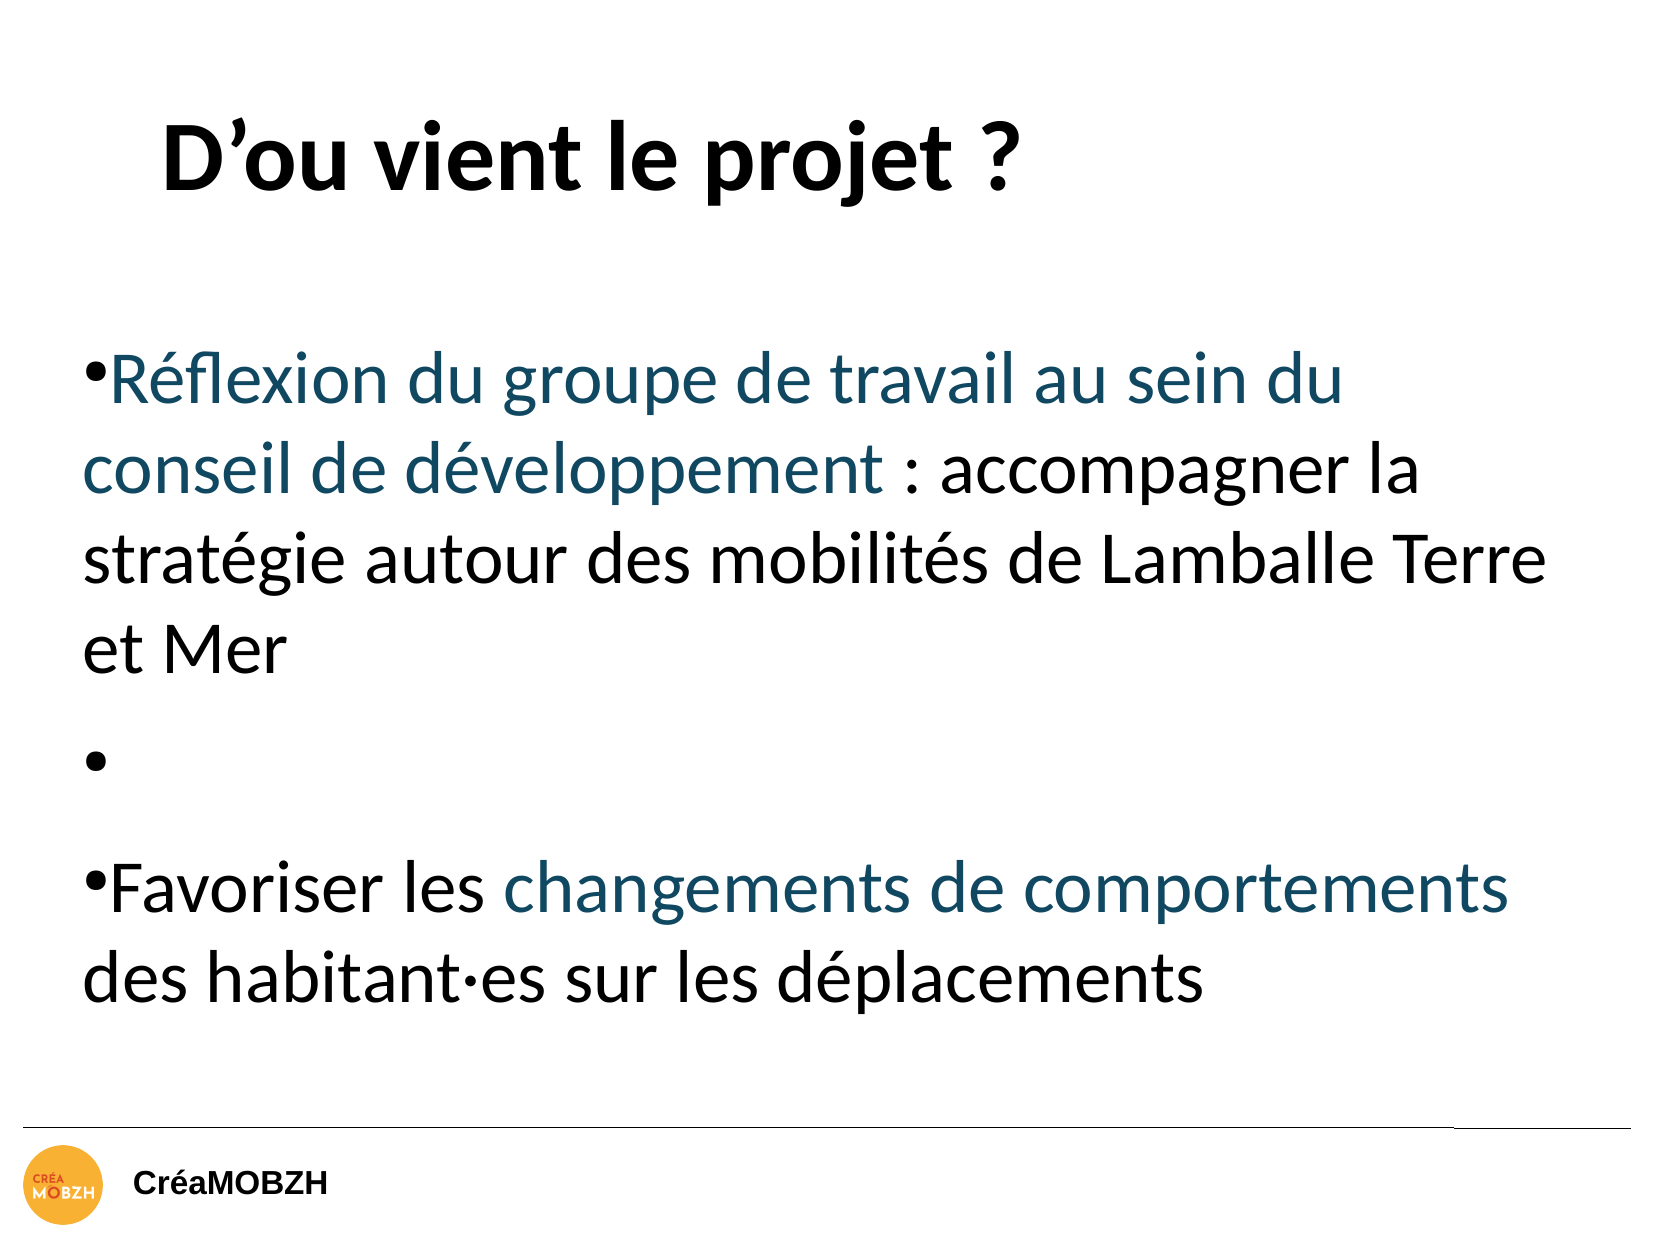

# D’ou vient le projet ?
Réflexion du groupe de travail au sein du conseil de développement : accompagner la stratégie autour des mobilités de Lamballe Terre et Mer
Favoriser les changements de comportements des habitant·es sur les déplacements
CréaMOBZH